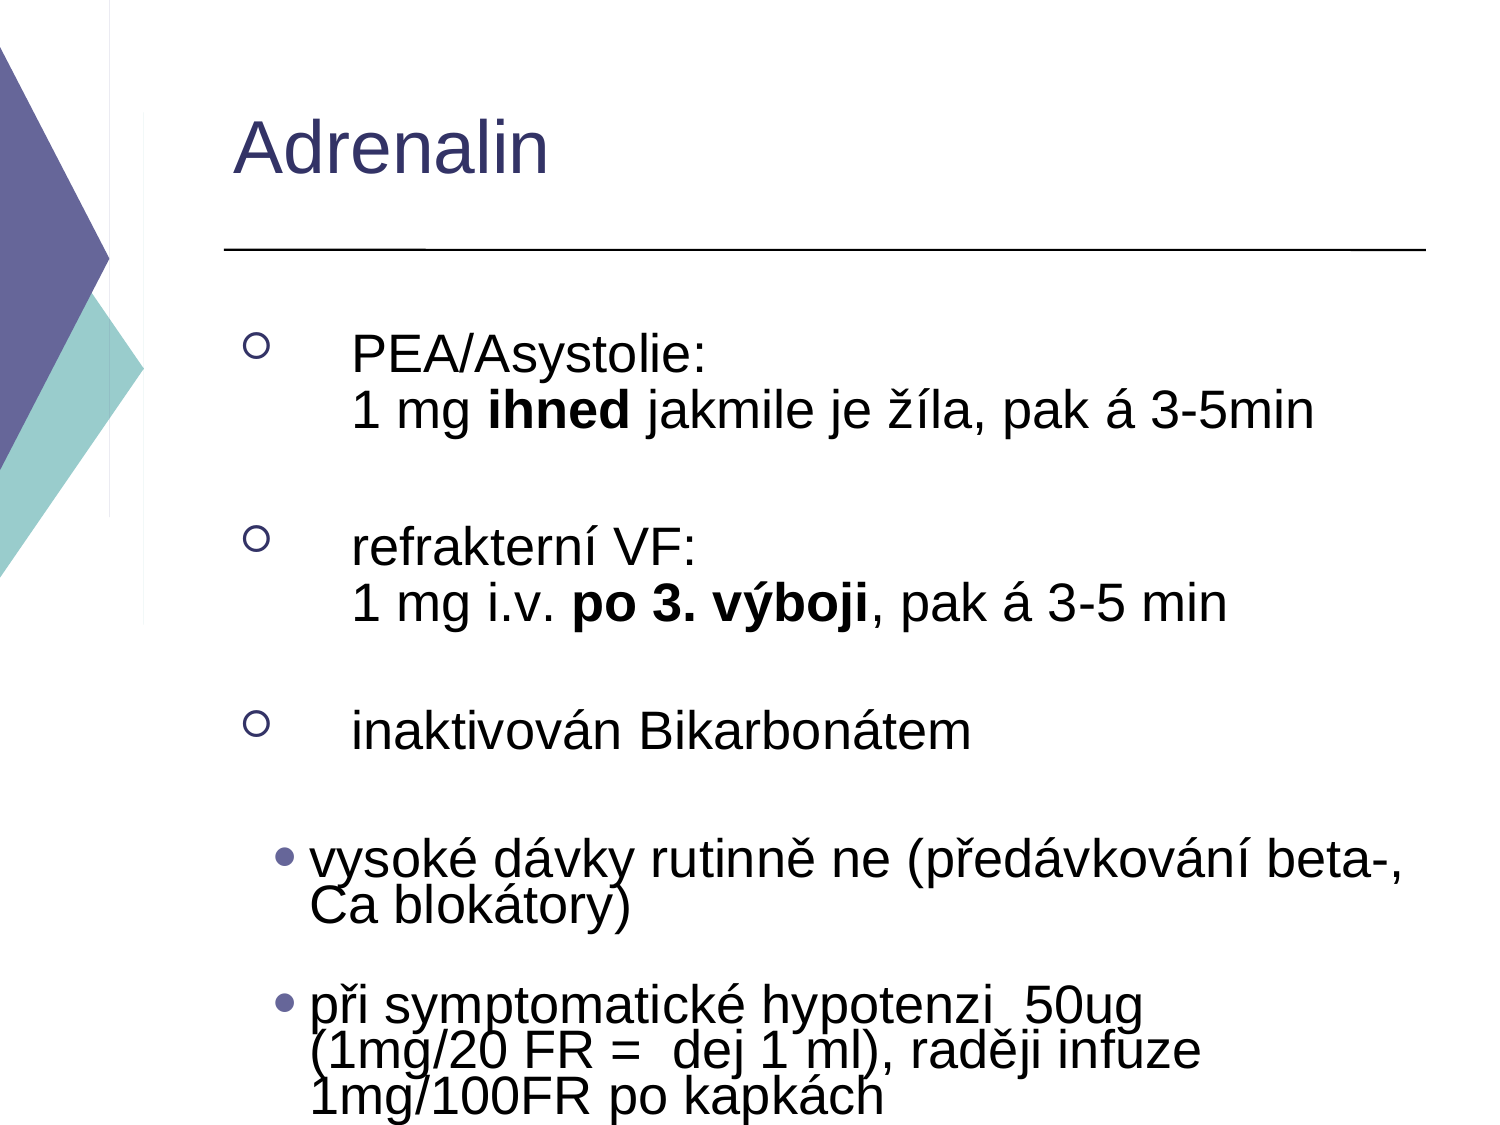

# Adrenalin
PEA/Asystolie:
1 mg ihned jakmile je žíla, pak á 3-5min
refrakterní VF:
1 mg i.v. po 3. výboji, pak á 3-5 min
inaktivován Bikarbonátem
vysoké dávky rutinně ne (předávkování beta-, Ca blokátory)
při symptomatické hypotenzi 50ug
(1mg/20 FR = dej 1 ml), raději infuze 1mg/100FR po kapkách